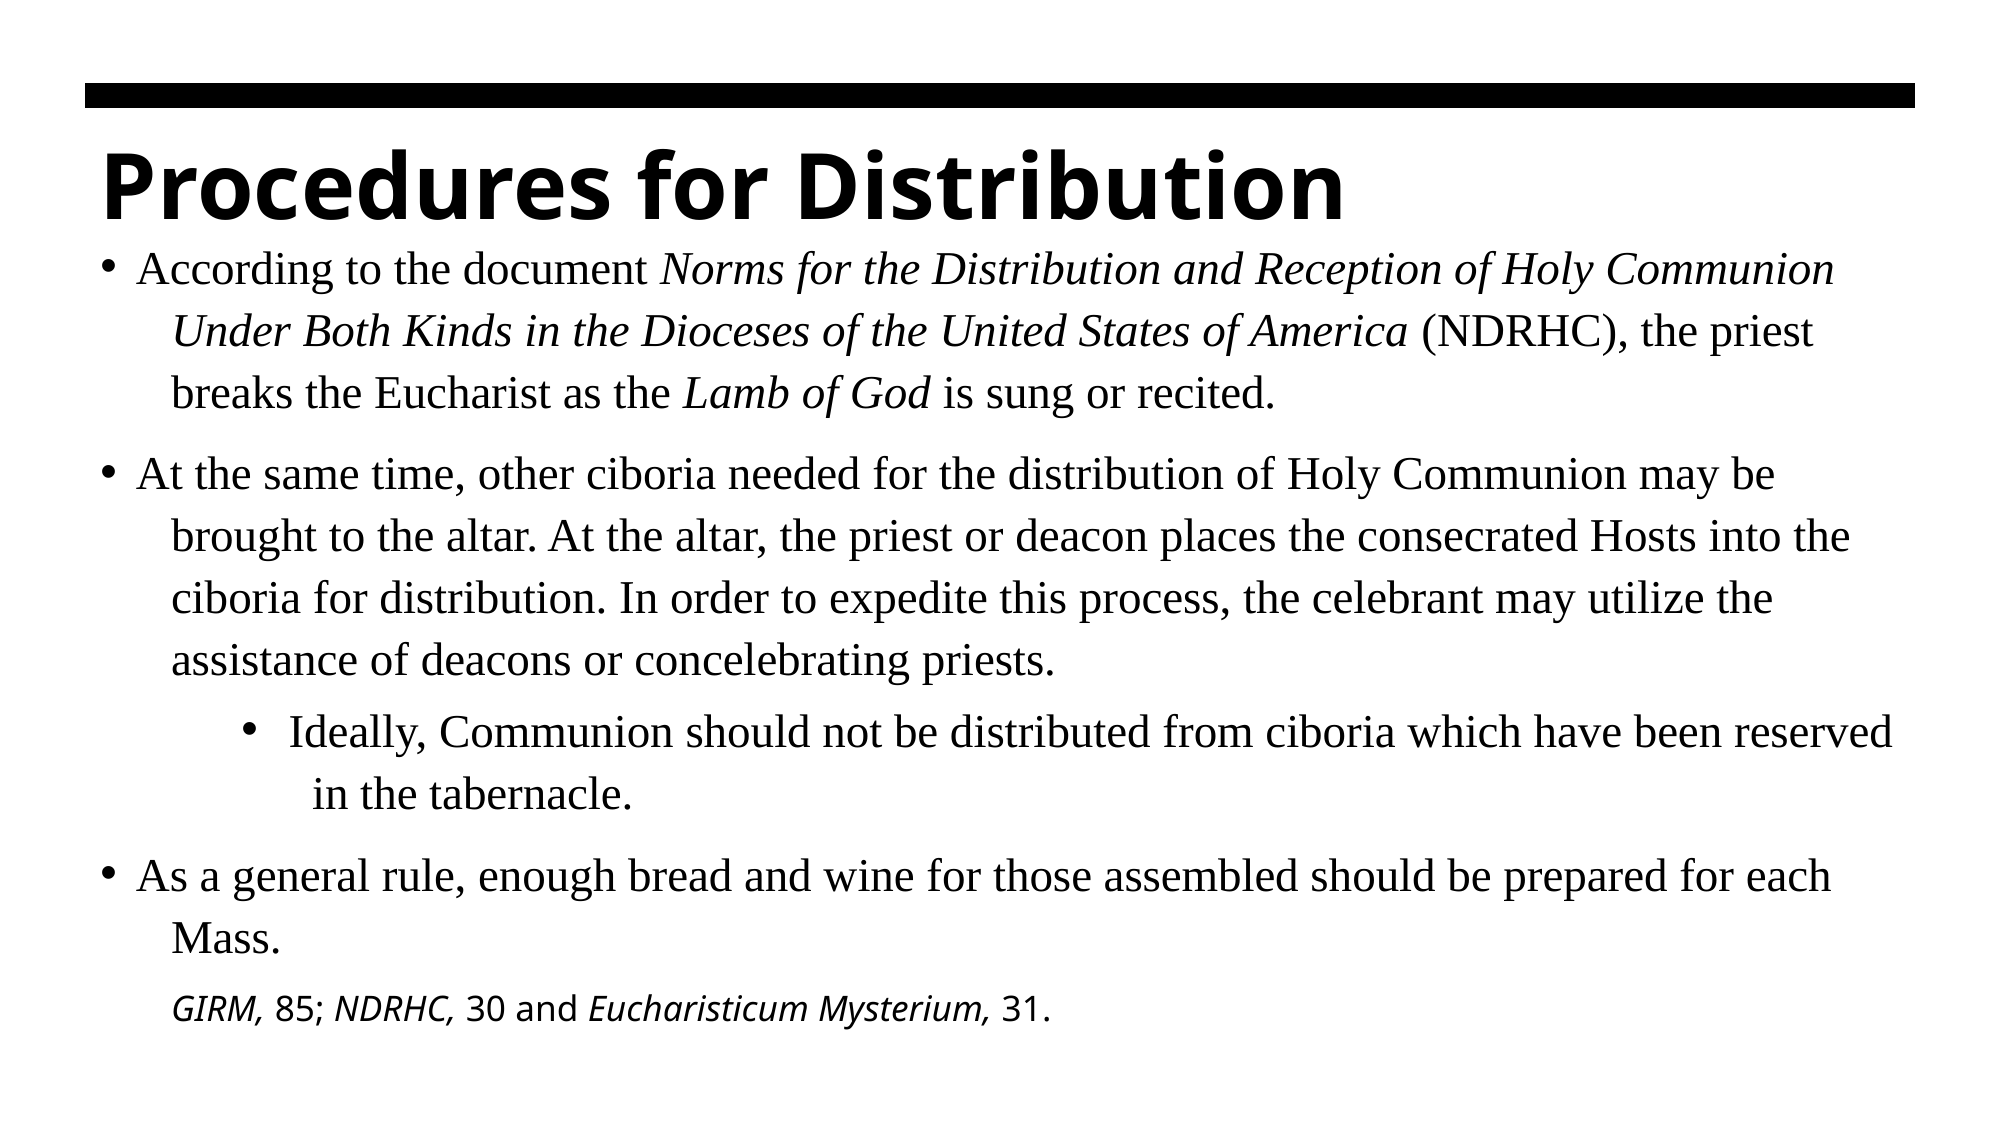

# Procedures for Distribution
According to the document Norms for the Distribution and Reception of Holy Communion Under Both Kinds in the Dioceses of the United States of America (NDRHC), the priest breaks the Eucharist as the Lamb of God is sung or recited.
At the same time, other ciboria needed for the distribution of Holy Communion may be brought to the altar. At the altar, the priest or deacon places the consecrated Hosts into the ciboria for distribution. In order to expedite this process, the celebrant may utilize the assistance of deacons or concelebrating priests.
 Ideally, Communion should not be distributed from ciboria which have been reserved in the tabernacle.
As a general rule, enough bread and wine for those assembled should be prepared for each Mass.
	GIRM, 85; NDRHC, 30 and Eucharisticum Mysterium, 31.